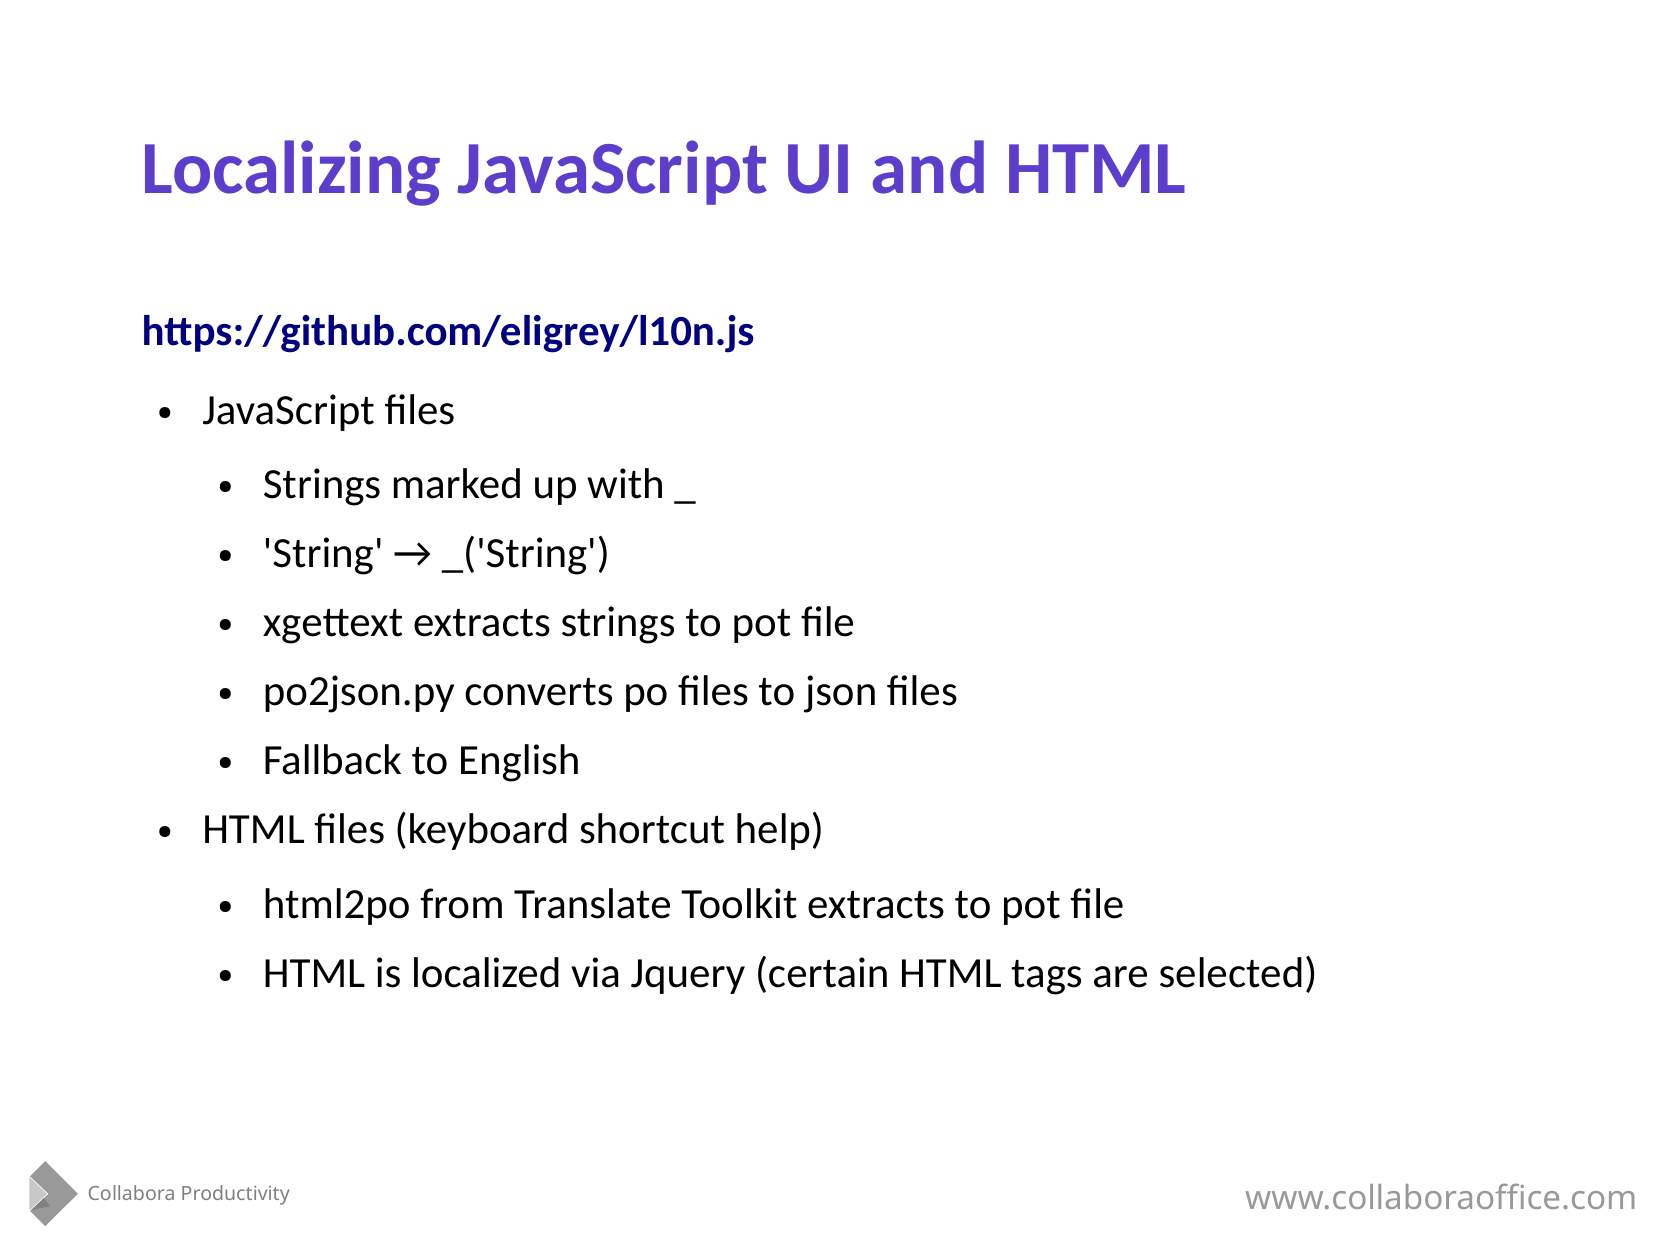

# Localizing JavaScript UI and HTML
https://github.com/eligrey/l10n.js
JavaScript files
Strings marked up with _
'String' → _('String')
xgettext extracts strings to pot file
po2json.py converts po files to json files
Fallback to English
HTML files (keyboard shortcut help)
html2po from Translate Toolkit extracts to pot file
HTML is localized via Jquery (certain HTML tags are selected)